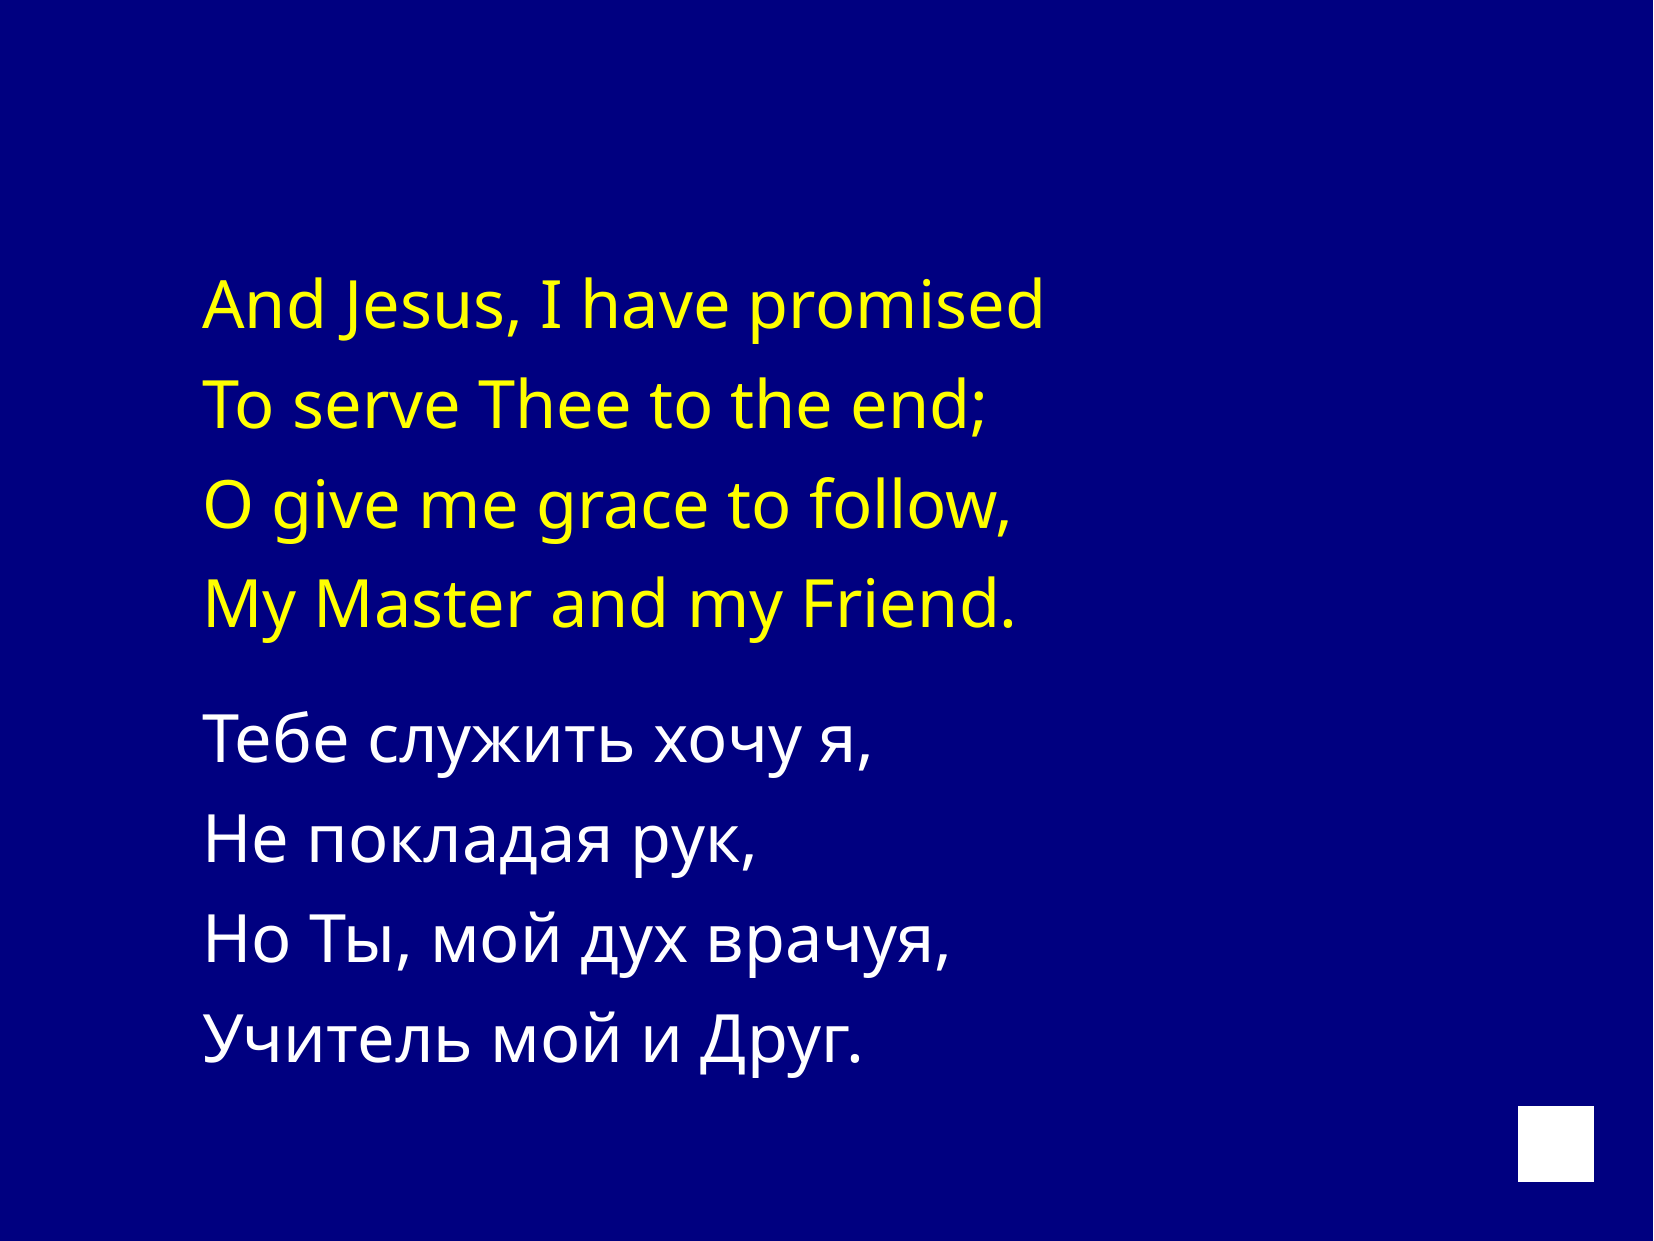

And Jesus, I have promised
	To serve Thee to the end;
	O give me grace to follow,
	My Master and my Friend.
	Тебе служить хочу я,
	Не покладая рук,
	Но Ты, мой дух врачуя,
	Учитель мой и Друг.